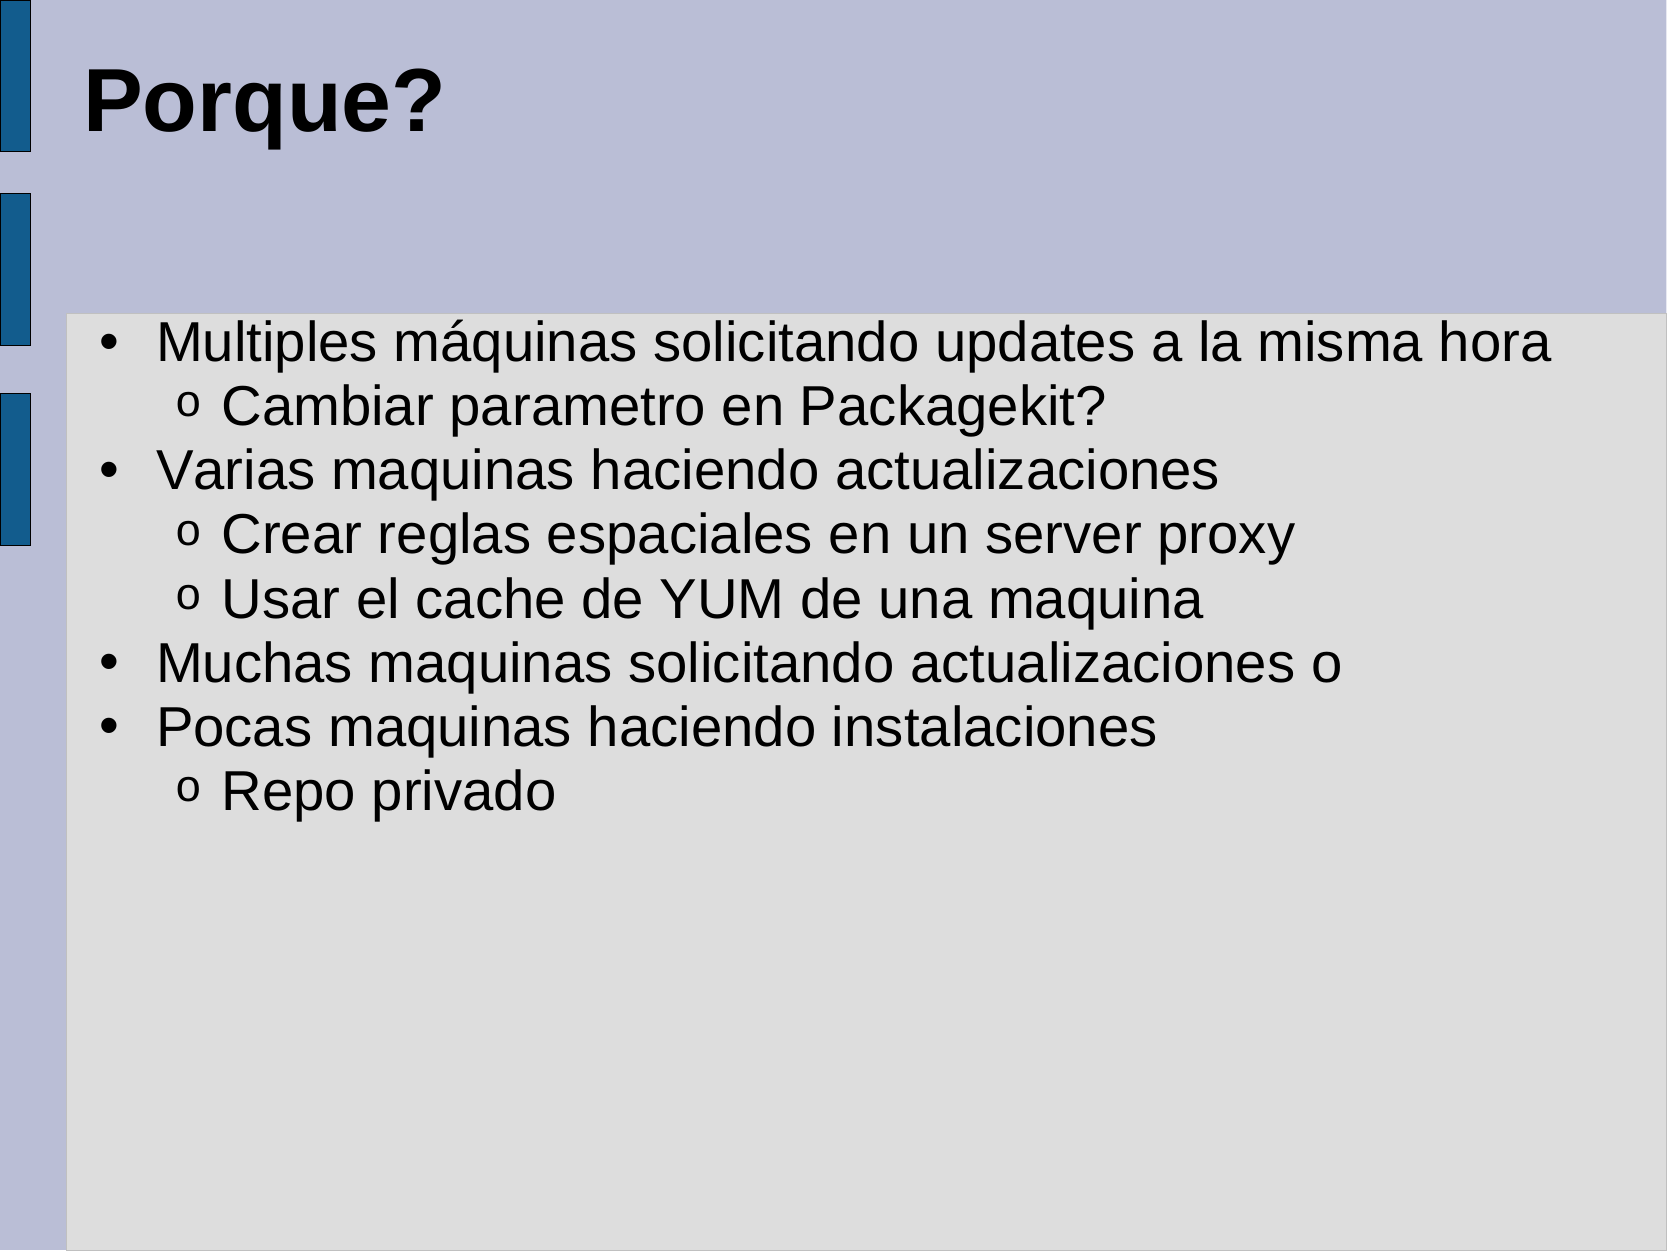

# Porque?
Multiples máquinas solicitando updates a la misma hora
Cambiar parametro en Packagekit?
Varias maquinas haciendo actualizaciones
Crear reglas espaciales en un server proxy
Usar el cache de YUM de una maquina
Muchas maquinas solicitando actualizaciones o
Pocas maquinas haciendo instalaciones
Repo privado